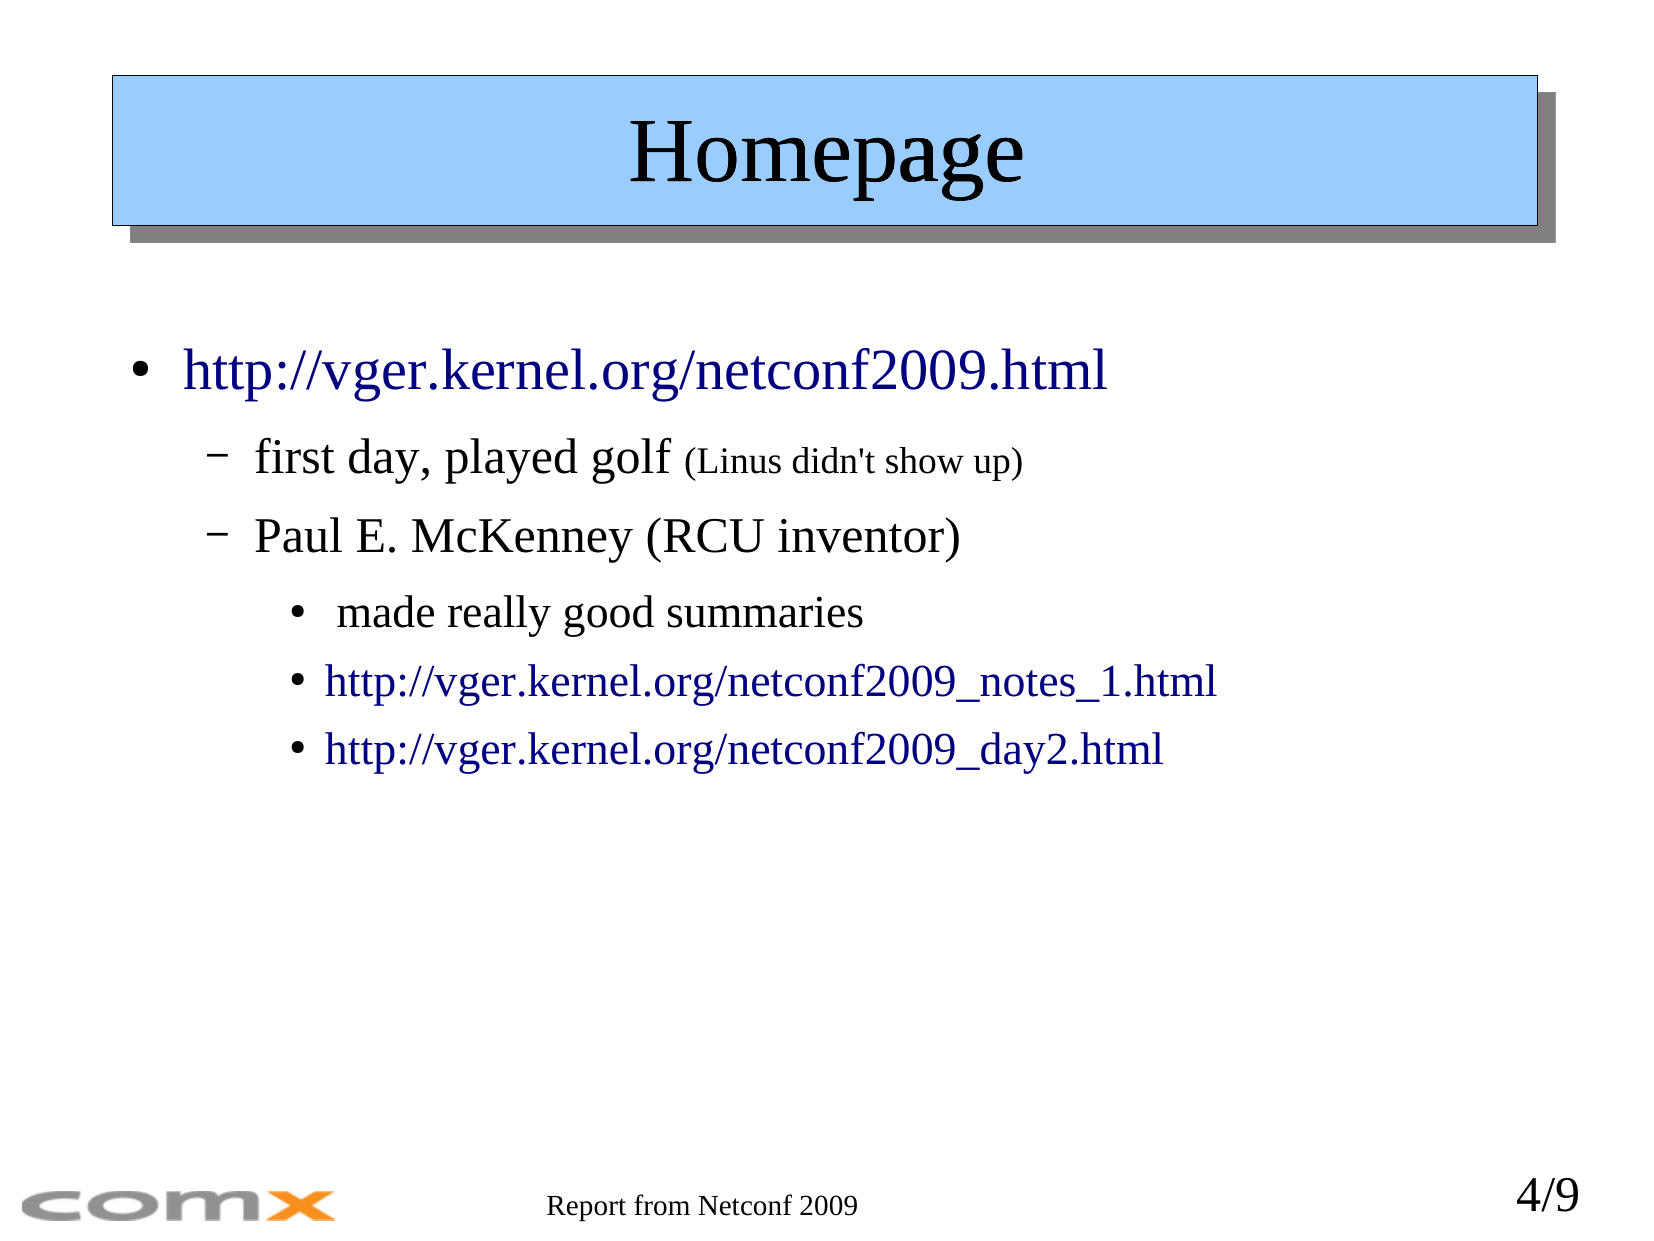

# Homepage
http://vger.kernel.org/netconf2009.html
first day, played golf (Linus didn't show up)
Paul E. McKenney (RCU inventor)
 made really good summaries
http://vger.kernel.org/netconf2009_notes_1.html
http://vger.kernel.org/netconf2009_day2.html